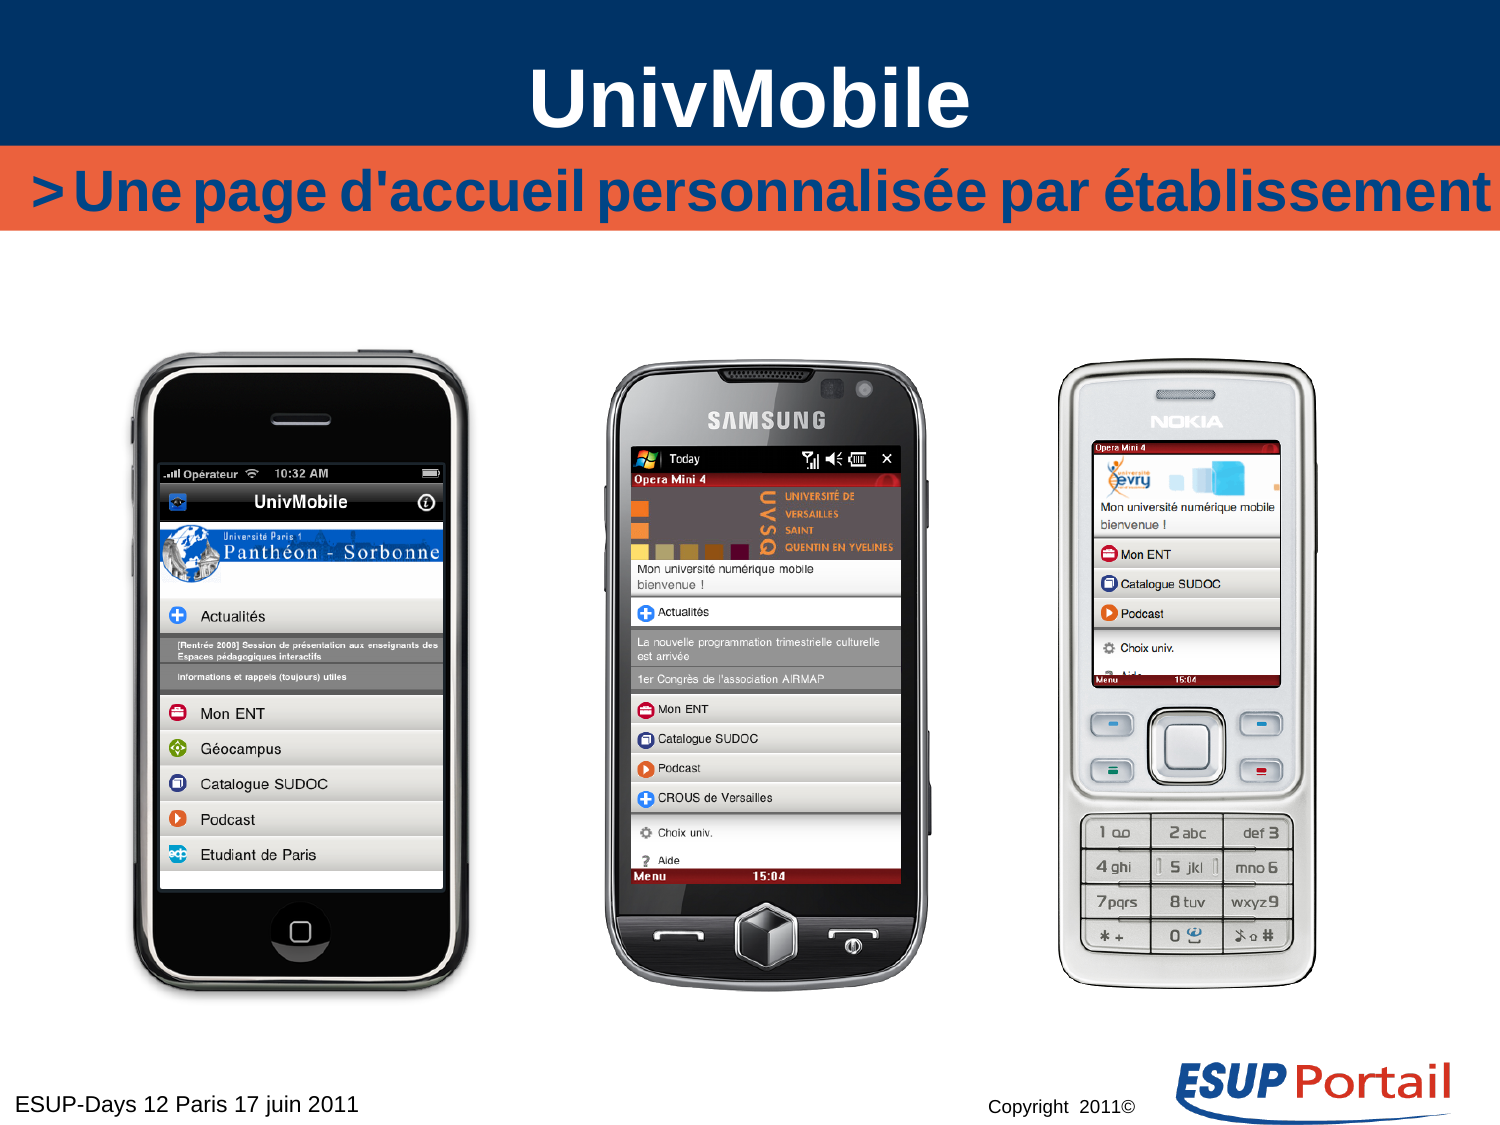

UnivMobile
 > Une page d'accueil personnalisée par établissement
ESUP-Days 12 Paris 17 juin 2011